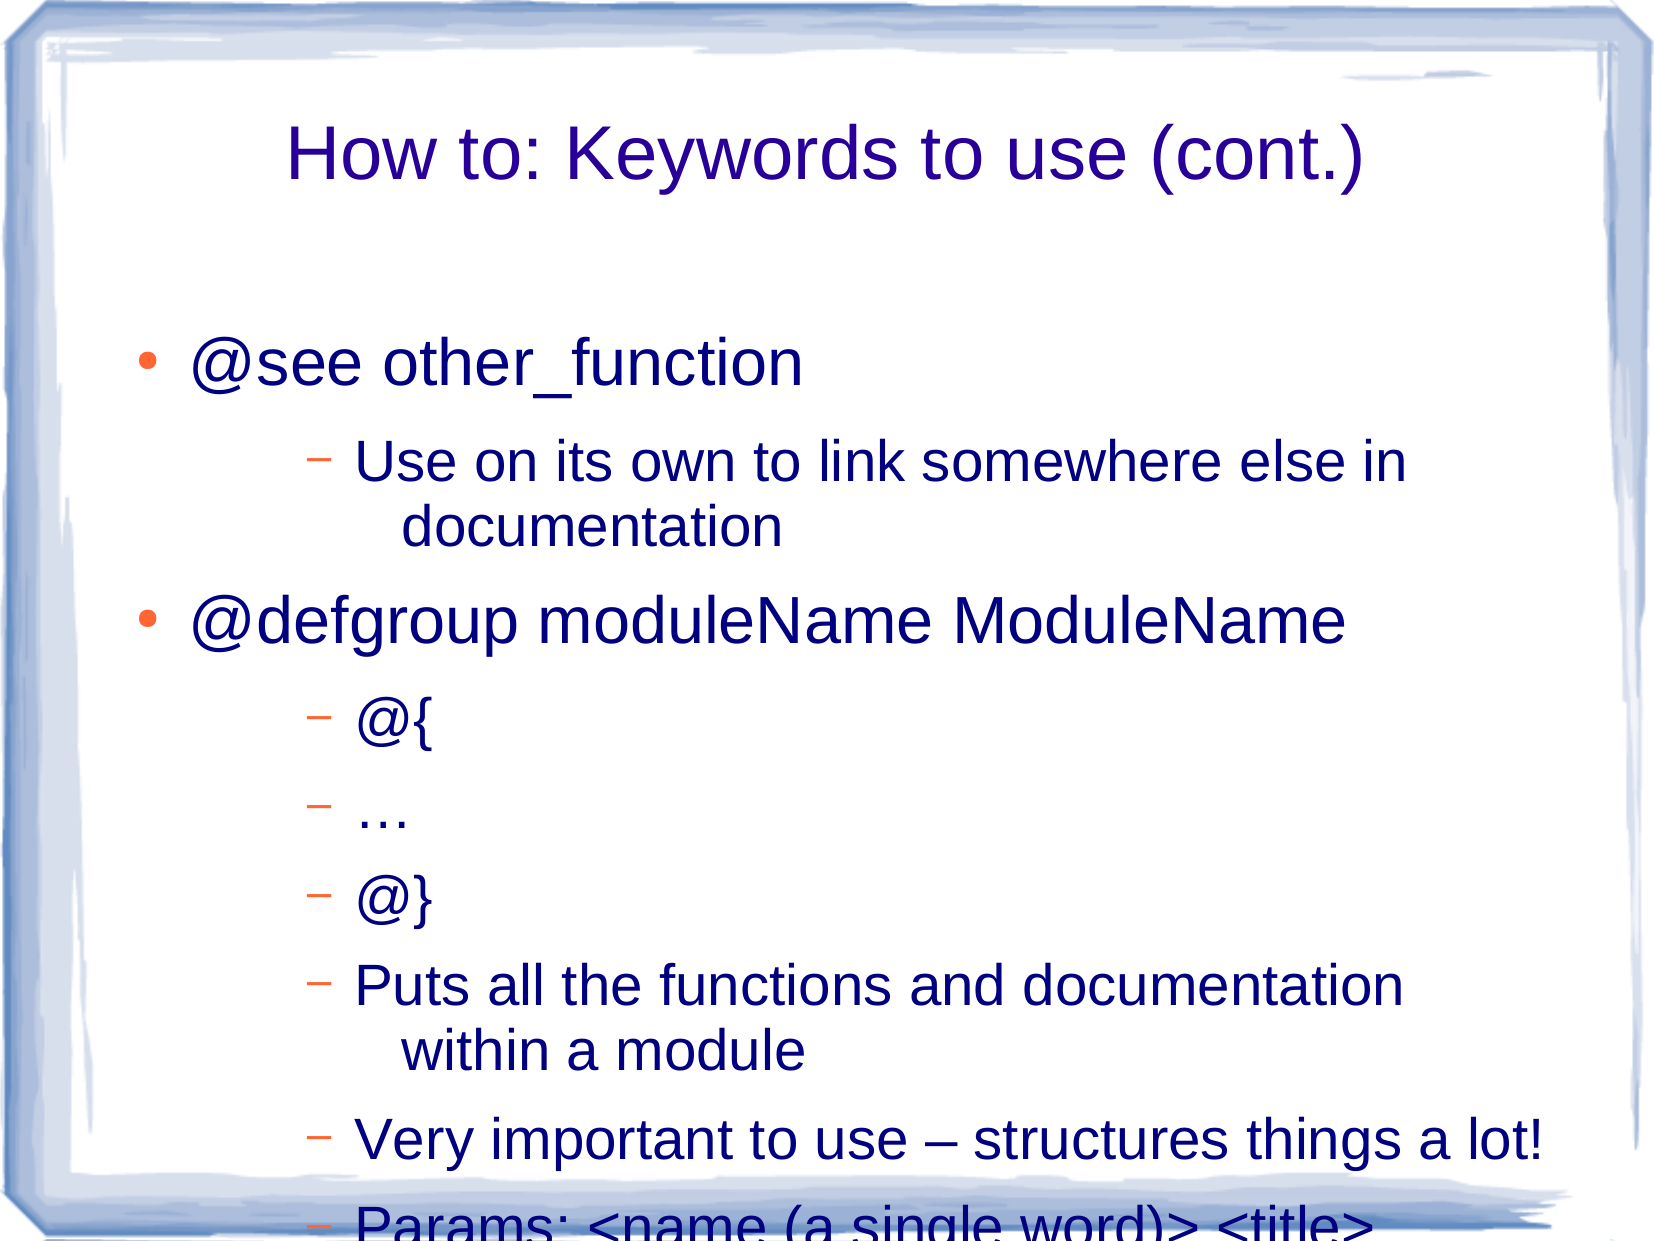

# How to: Keywords to use (cont.)
@see other_function
Use on its own to link somewhere else in documentation
@defgroup moduleName ModuleName
@{
…
@}
Puts all the functions and documentation within a module
Very important to use – structures things a lot!
Params: <name (a single word)> <title>